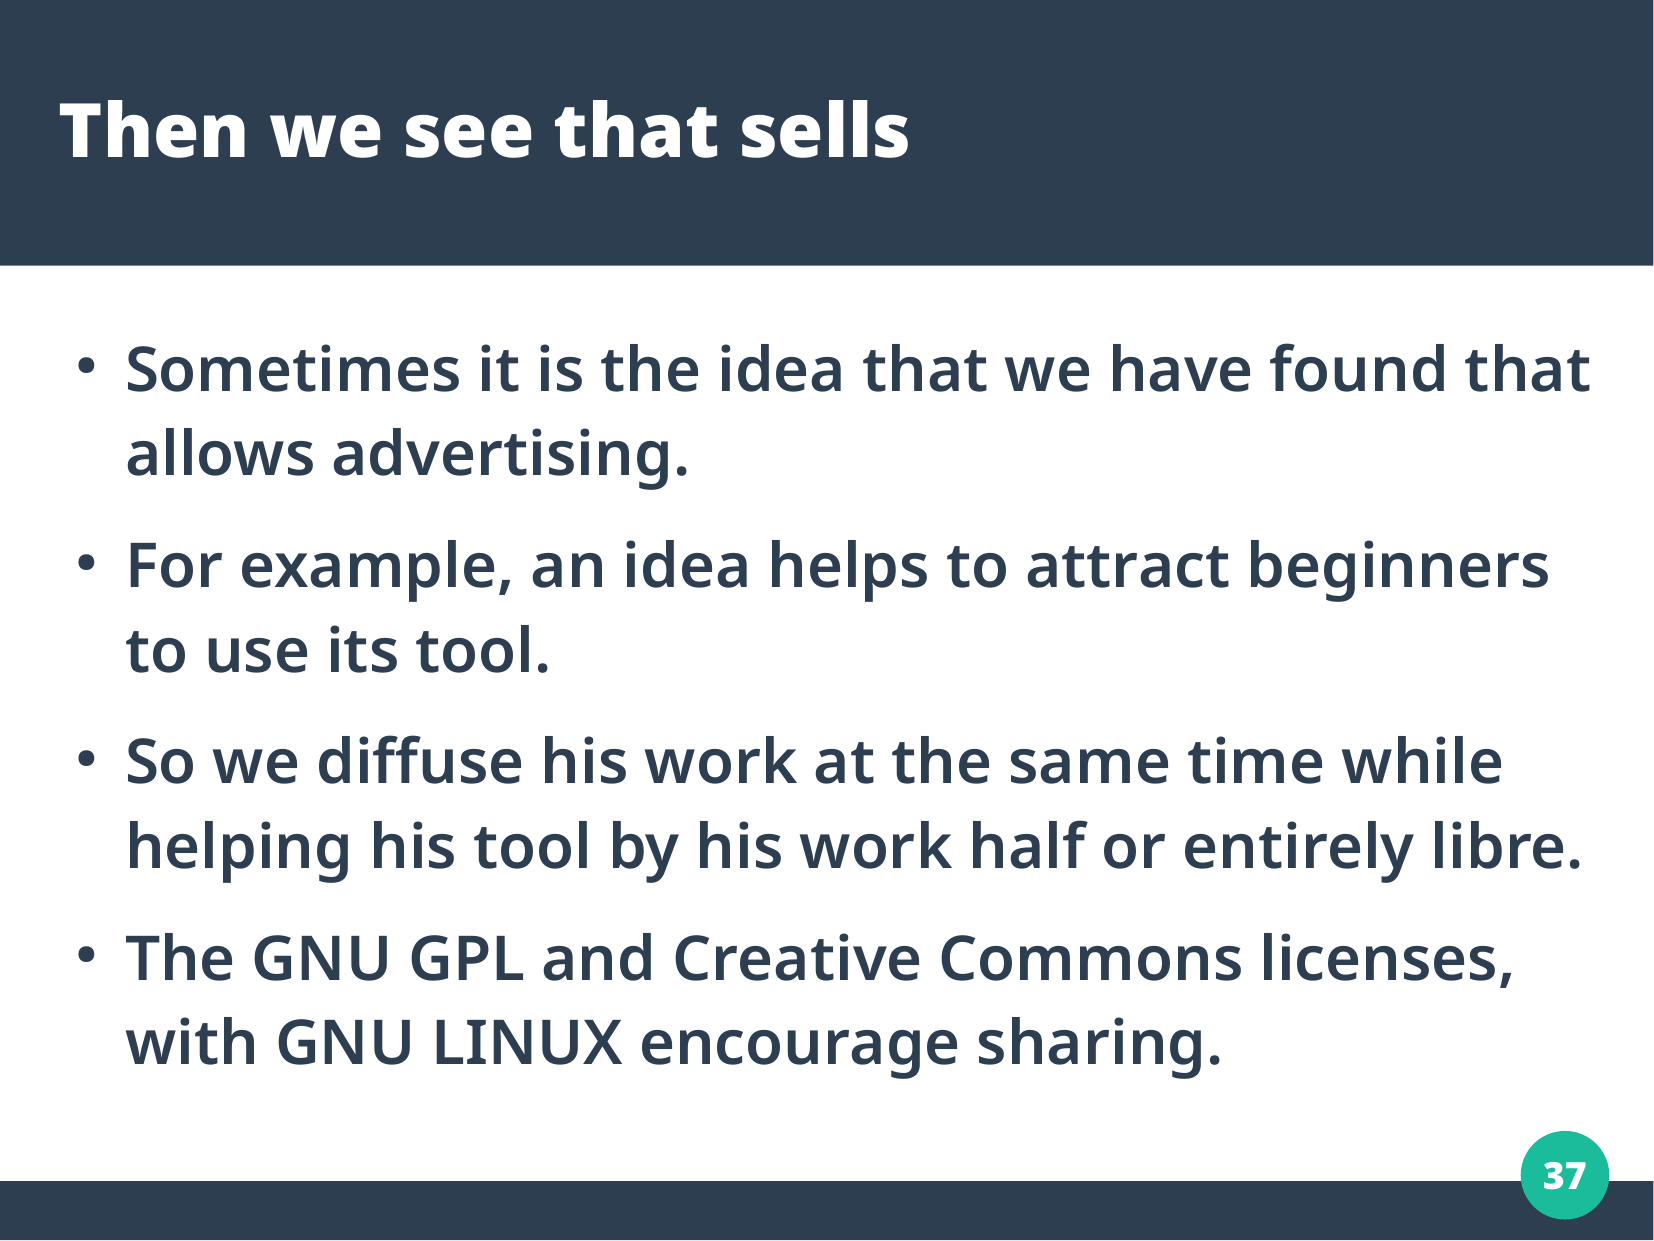

# Then we see that sells
Sometimes it is the idea that we have found that allows advertising.
For example, an idea helps to attract beginners to use its tool.
So we diffuse his work at the same time while helping his tool by his work half or entirely libre.
The GNU GPL and Creative Commons licenses, with GNU LINUX encourage sharing.
37